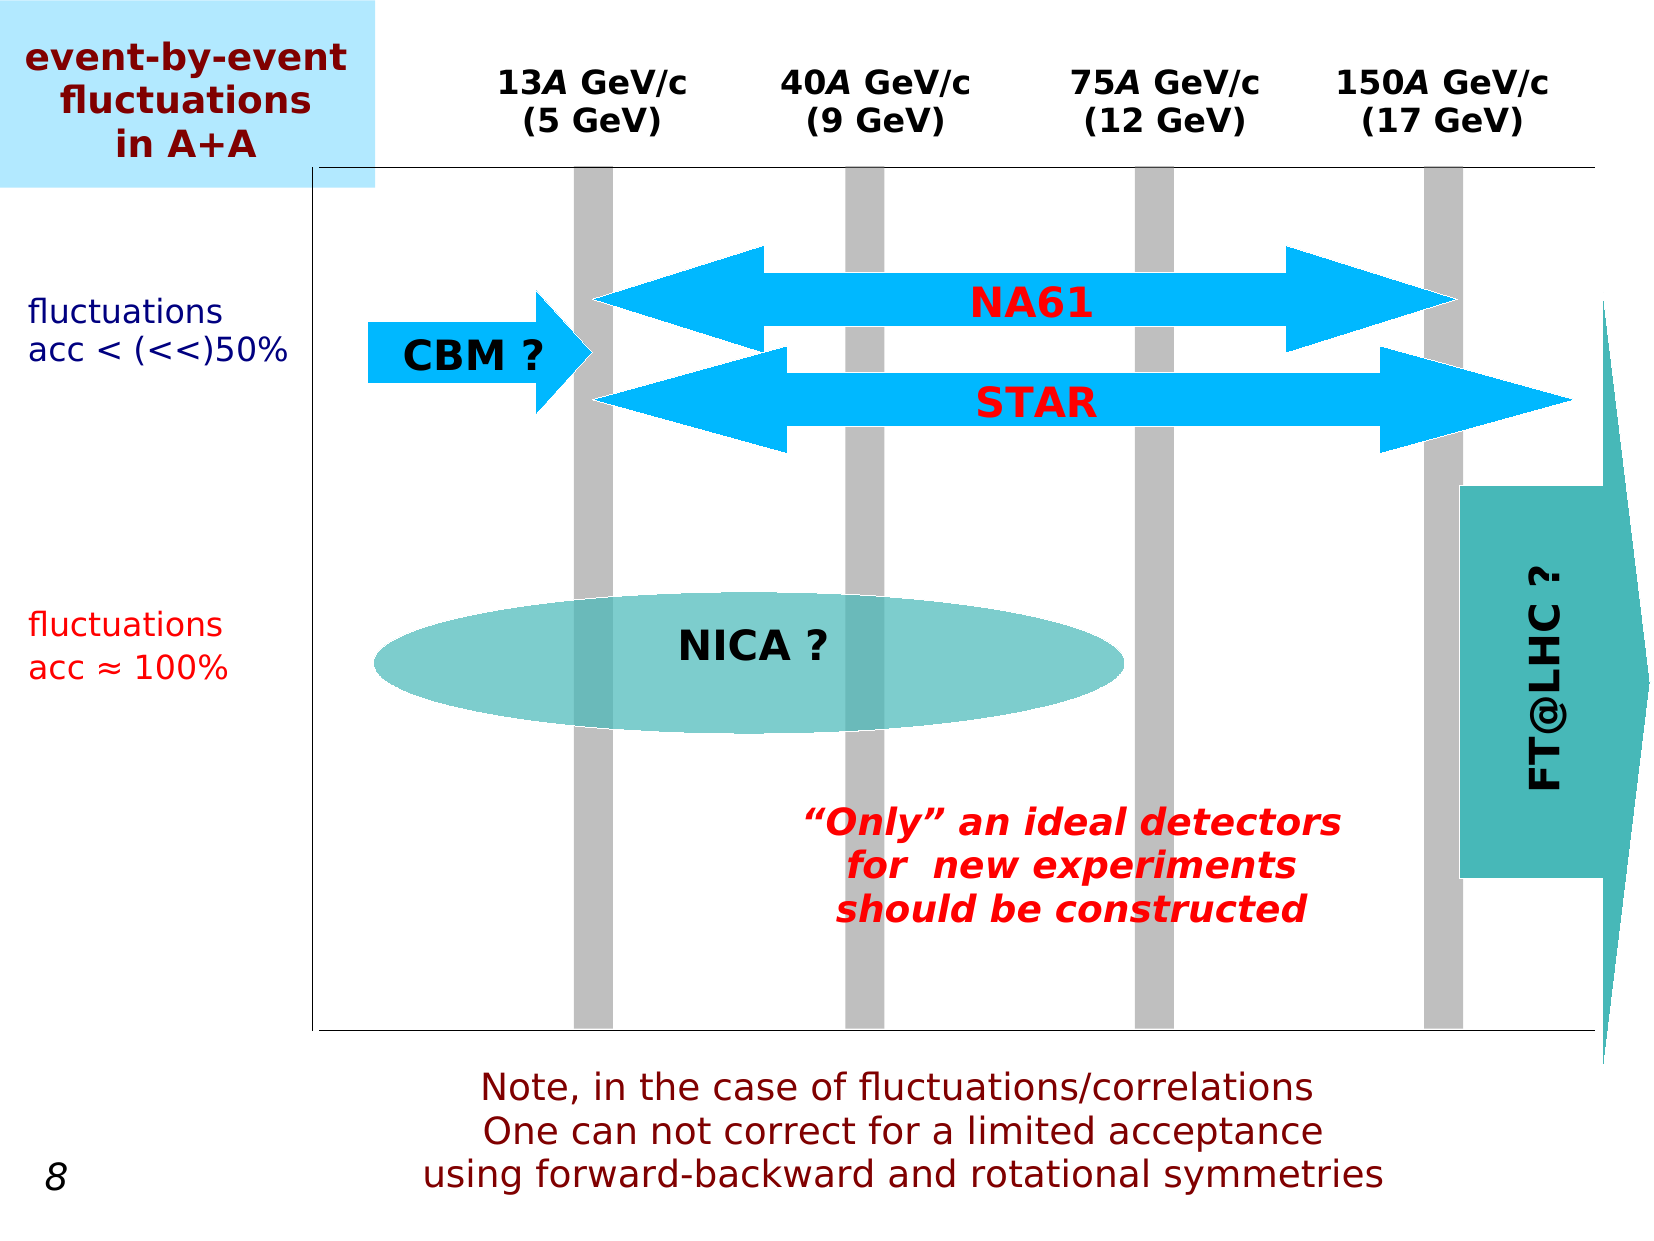

event-by-event
fluctuations
in A+A
13A GeV/c
(5 GeV)
40A GeV/c
(9 GeV)
75A GeV/c
(12 GeV)
150A GeV/c
(17 GeV)
NA61
fluctuations
acc < (<<)50%
CBM ?
STAR
fluctuations
acc ≈ 100%
NICA ?
FT@LHC ?
“Only” an ideal detectors
for new experiments
 should be constructed
Note, in the case of fluctuations/correlations
One can not correct for a limited acceptance
using forward-backward and rotational symmetries